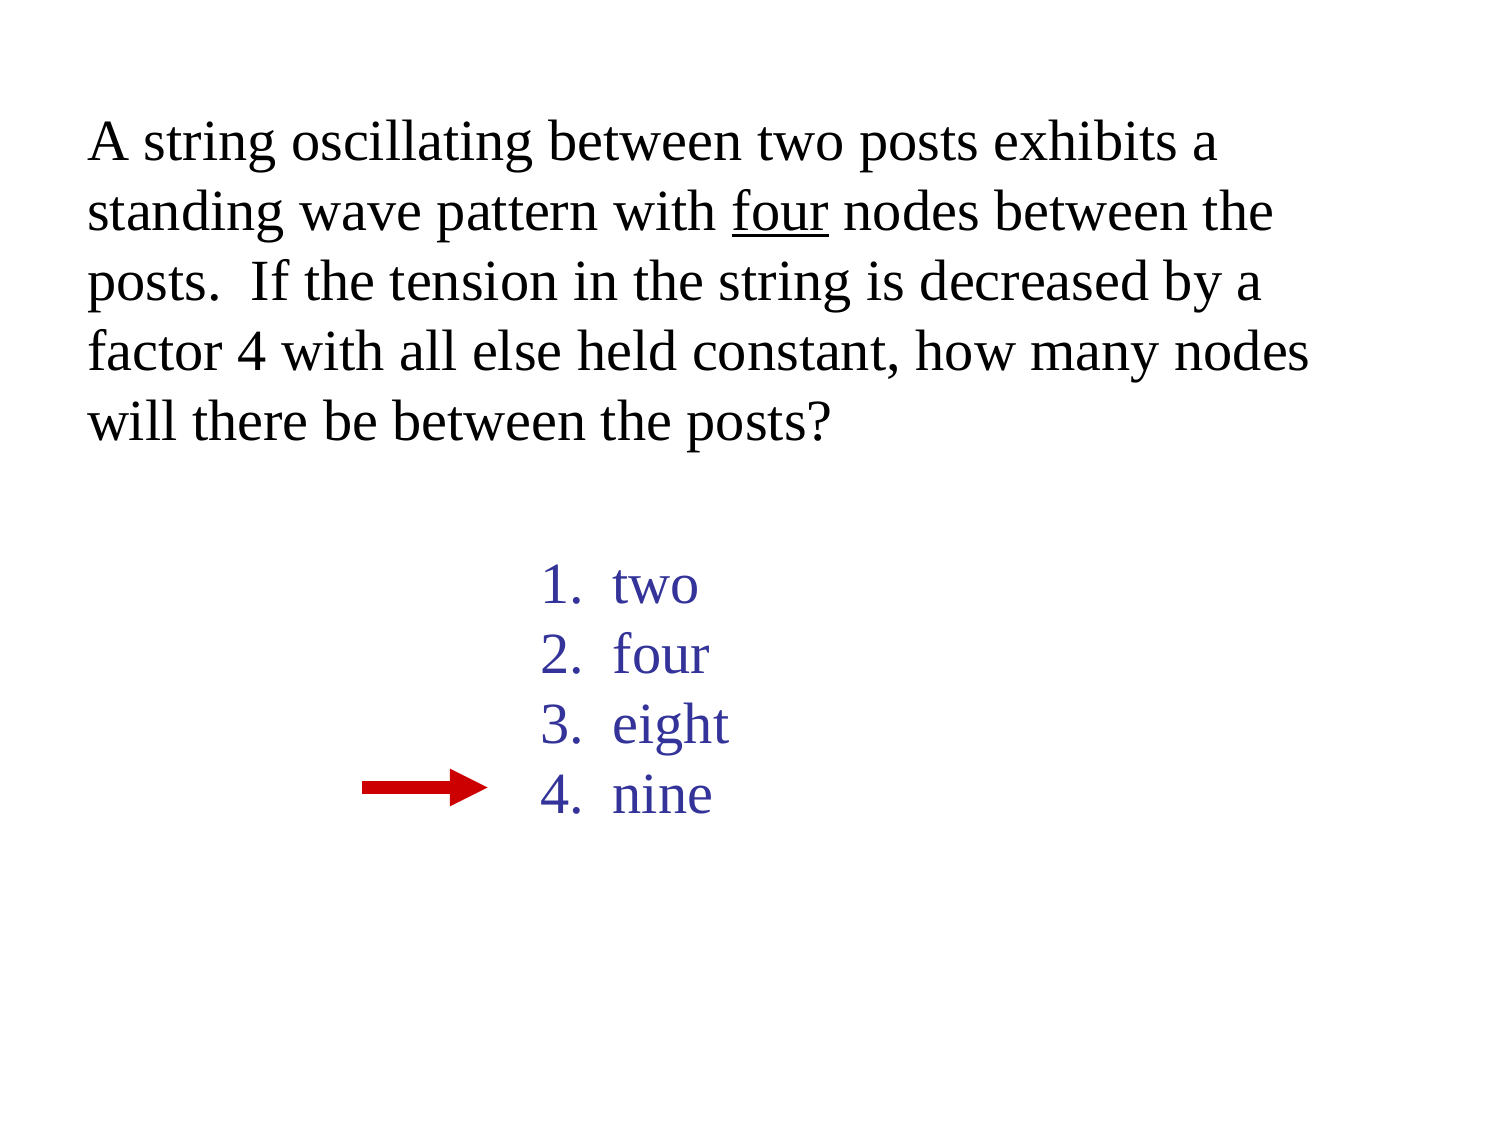

A string oscillating between two posts exhibits a standing wave pattern with four nodes between the posts. If the tension in the string is decreased by a factor 4 with all else held constant, how many nodes will there be between the posts?
1. two
2. four
3. eight
4. nine